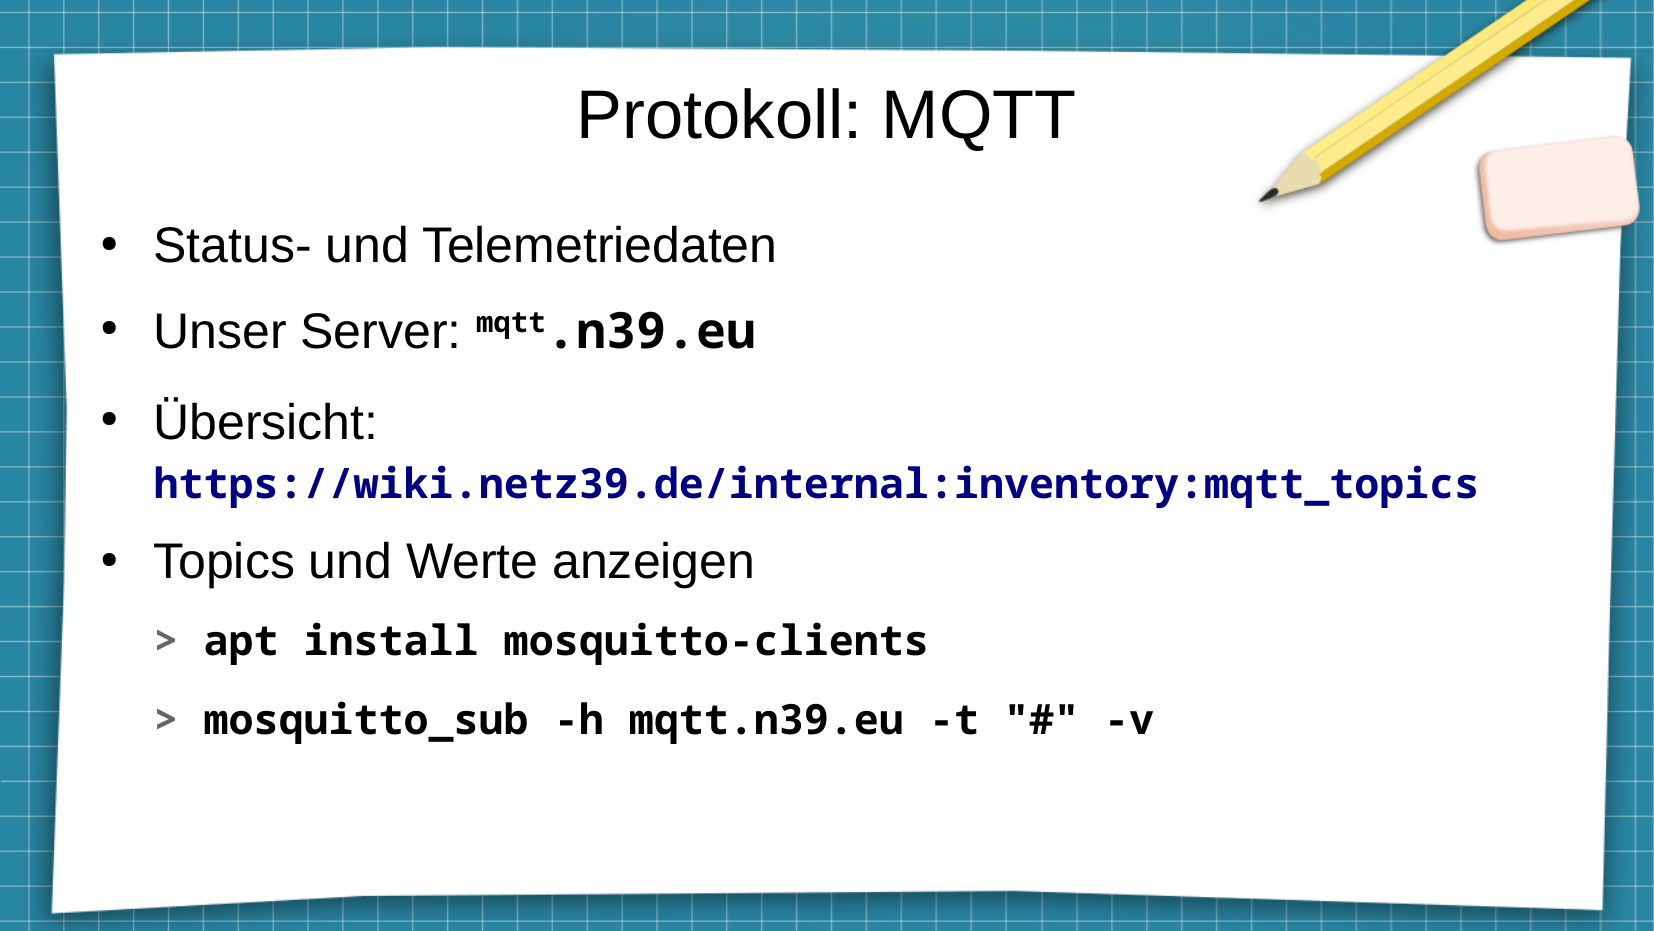

# Protokoll: MQTT
Status- und Telemetriedaten
Unser Server: mqtt.n39.eu
Übersicht: https://wiki.netz39.de/internal:inventory:mqtt_topics
Topics und Werte anzeigen
> apt install mosquitto-clients
> mosquitto_sub -h mqtt.n39.eu -t "#" -v